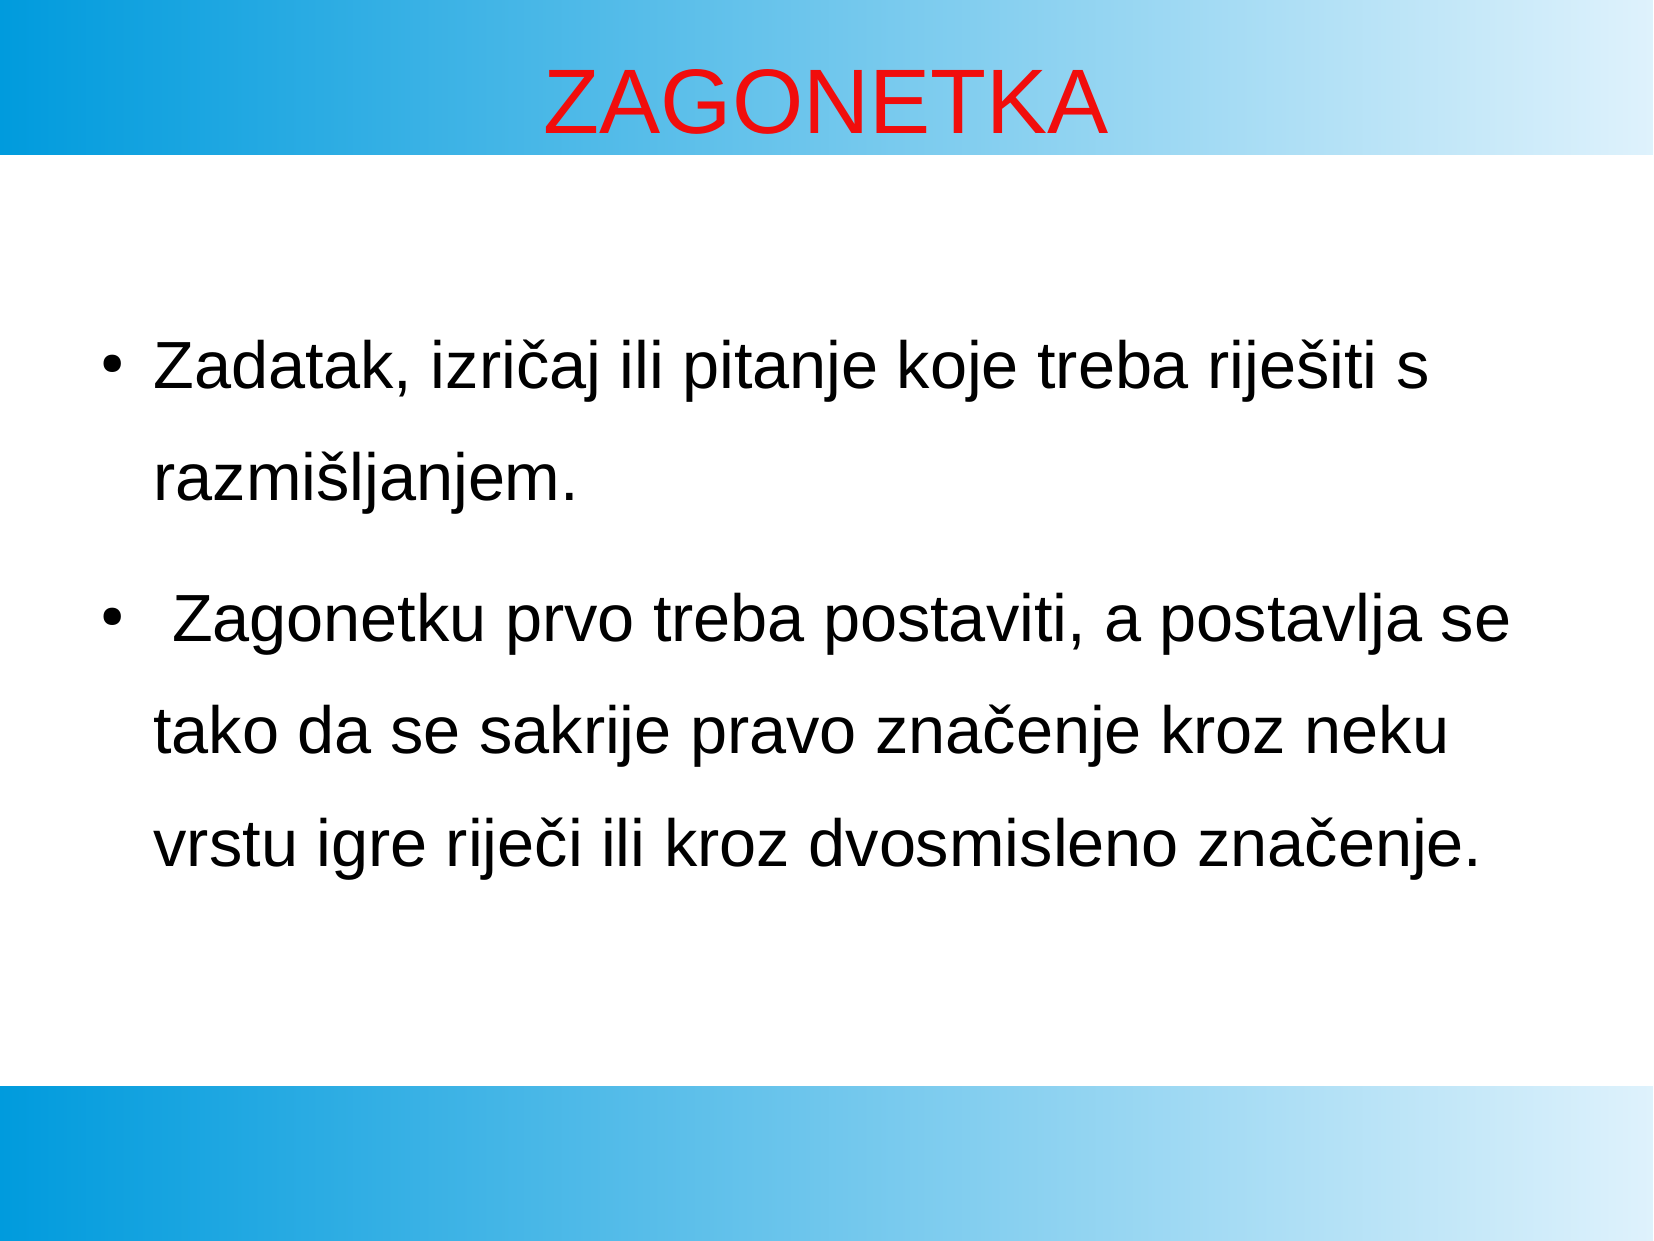

# ZAGONETKA
Zadatak, izričaj ili pitanje koje treba riješiti s razmišljanjem.
 Zagonetku prvo treba postaviti, a postavlja se tako da se sakrije pravo značenje kroz neku vrstu igre riječi ili kroz dvosmisleno značenje.